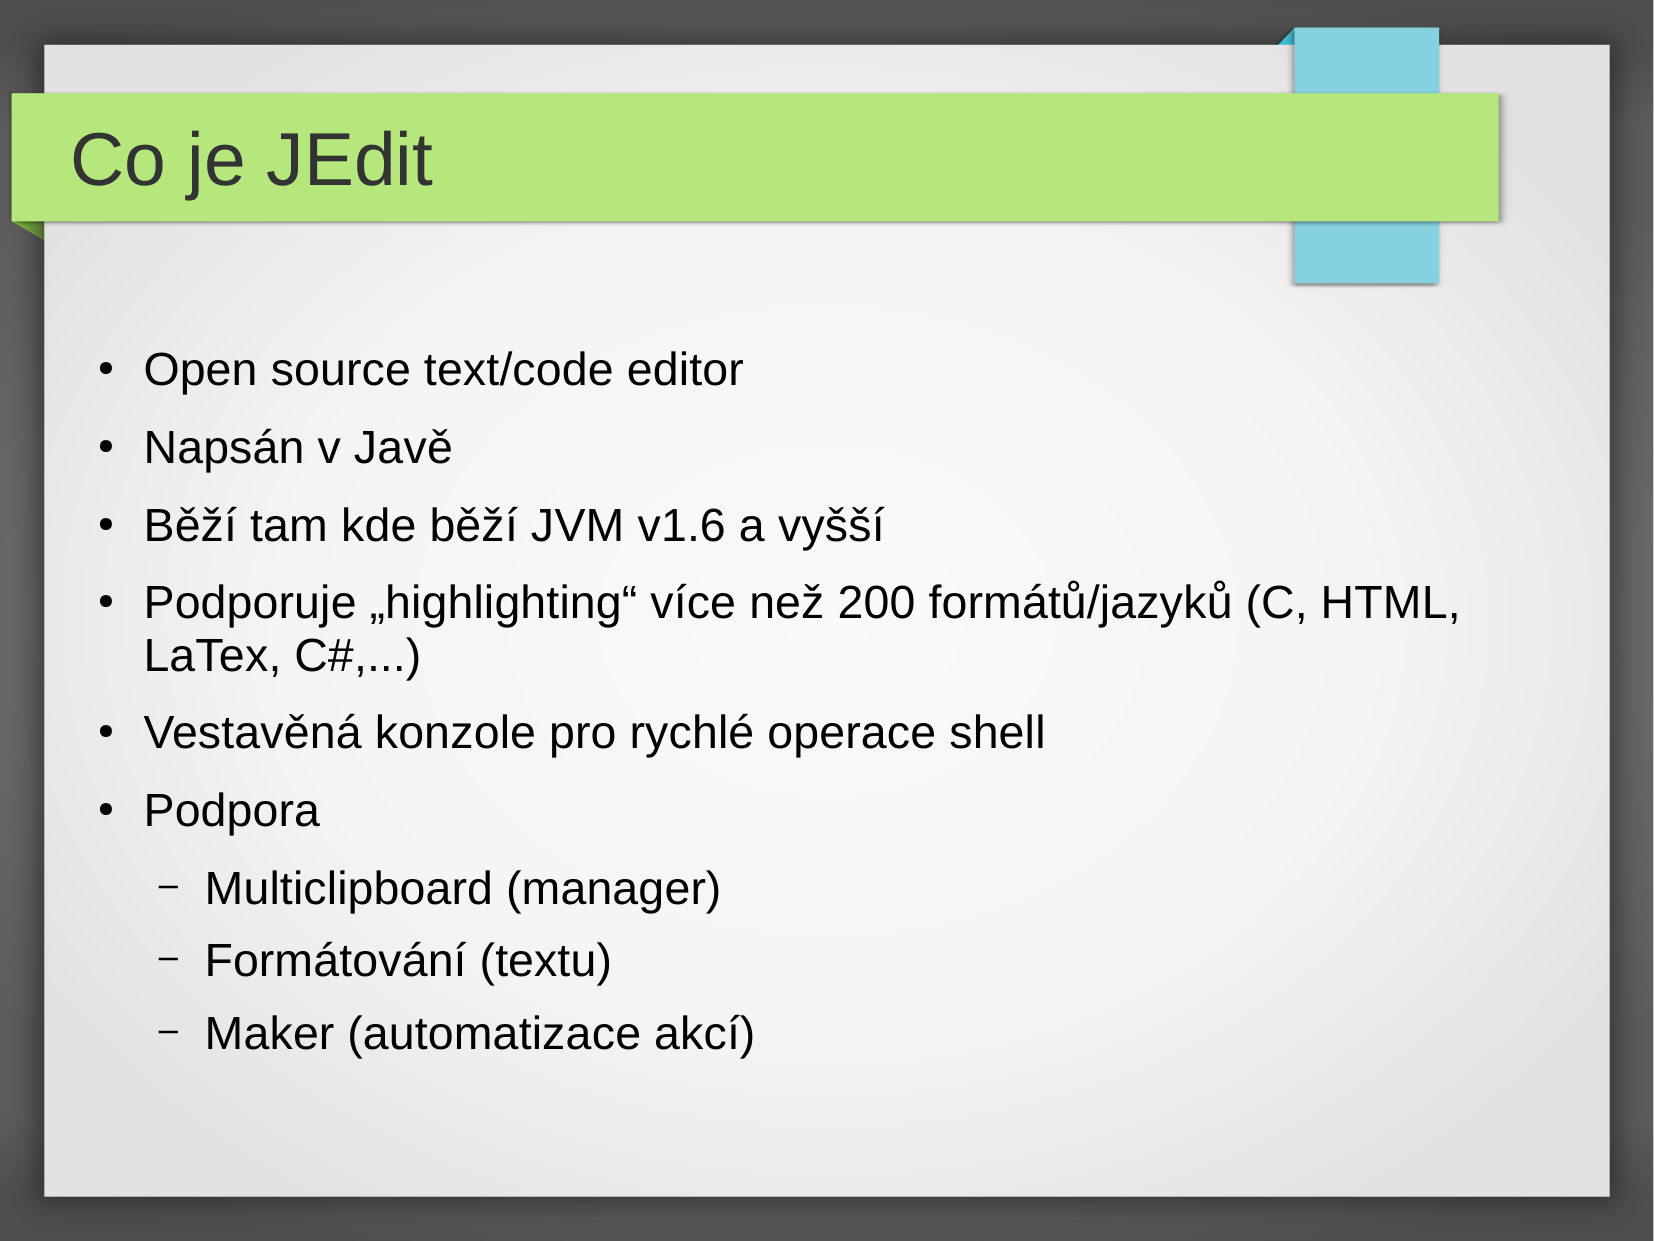

# Co je JEdit
Open source text/code editor
Napsán v Javě
Běží tam kde běží JVM v1.6 a vyšší
Podporuje „highlighting“ více než 200 formátů/jazyků (C, HTML, LaTex, C#,...)
Vestavěná konzole pro rychlé operace shell
Podpora
Multiclipboard (manager)
Formátování (textu)
Maker (automatizace akcí)